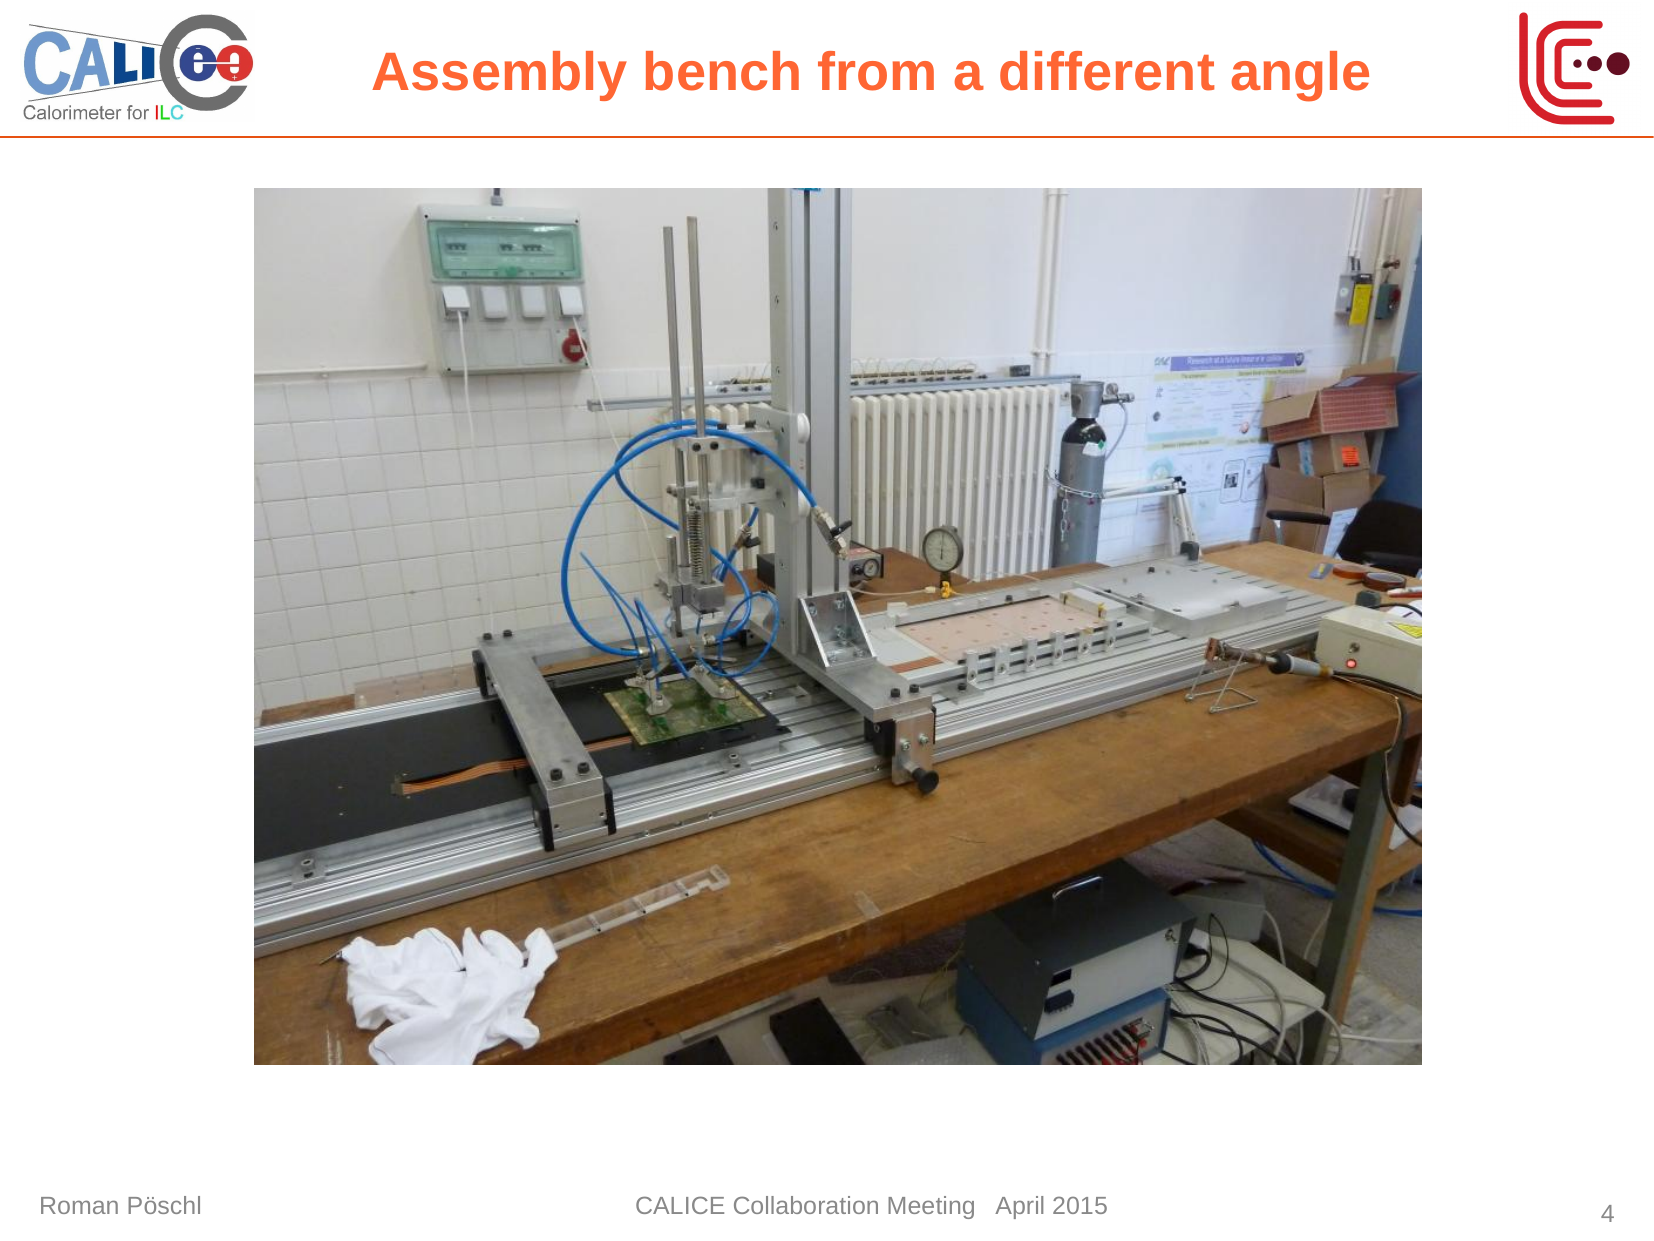

# Assembly bench from a different angle